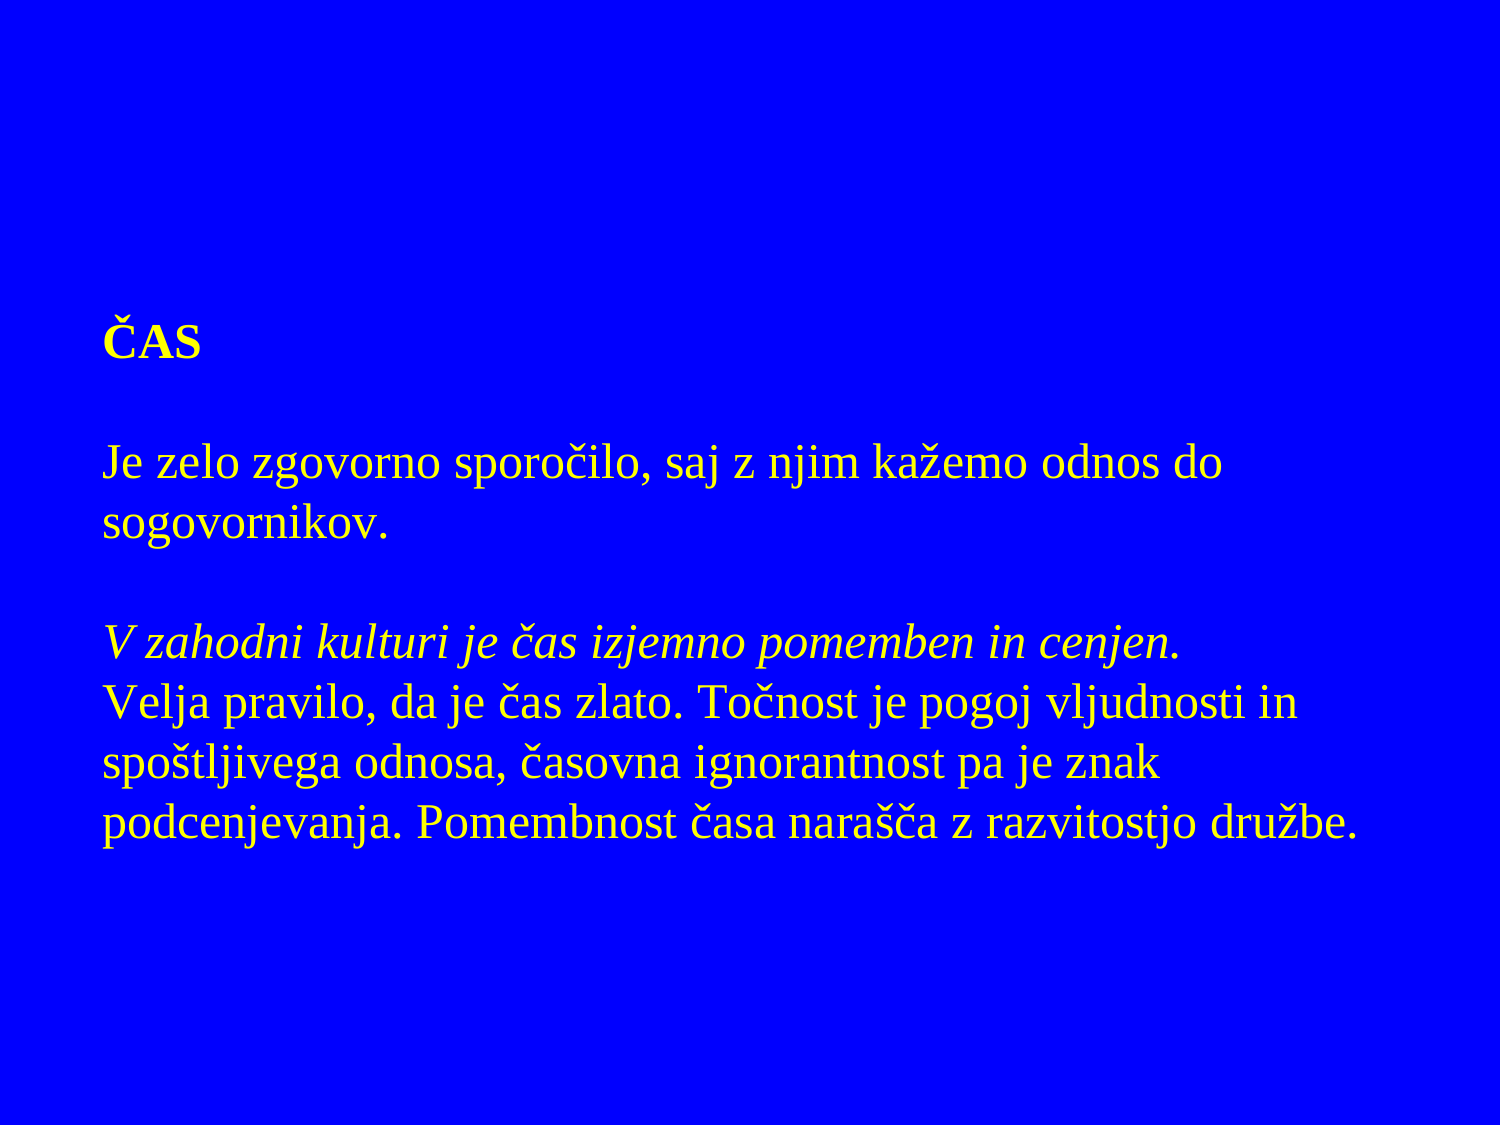

# ČAS   Je zelo zgovorno sporočilo, saj z njim kažemo odnos do sogovornikov.   V zahodni kulturi je čas izjemno pomemben in cenjen. Velja pravilo, da je čas zlato. Točnost je pogoj vljudnosti in spoštljivega odnosa, časovna ignorantnost pa je znak podcenjevanja. Pomembnost časa narašča z razvitostjo družbe.